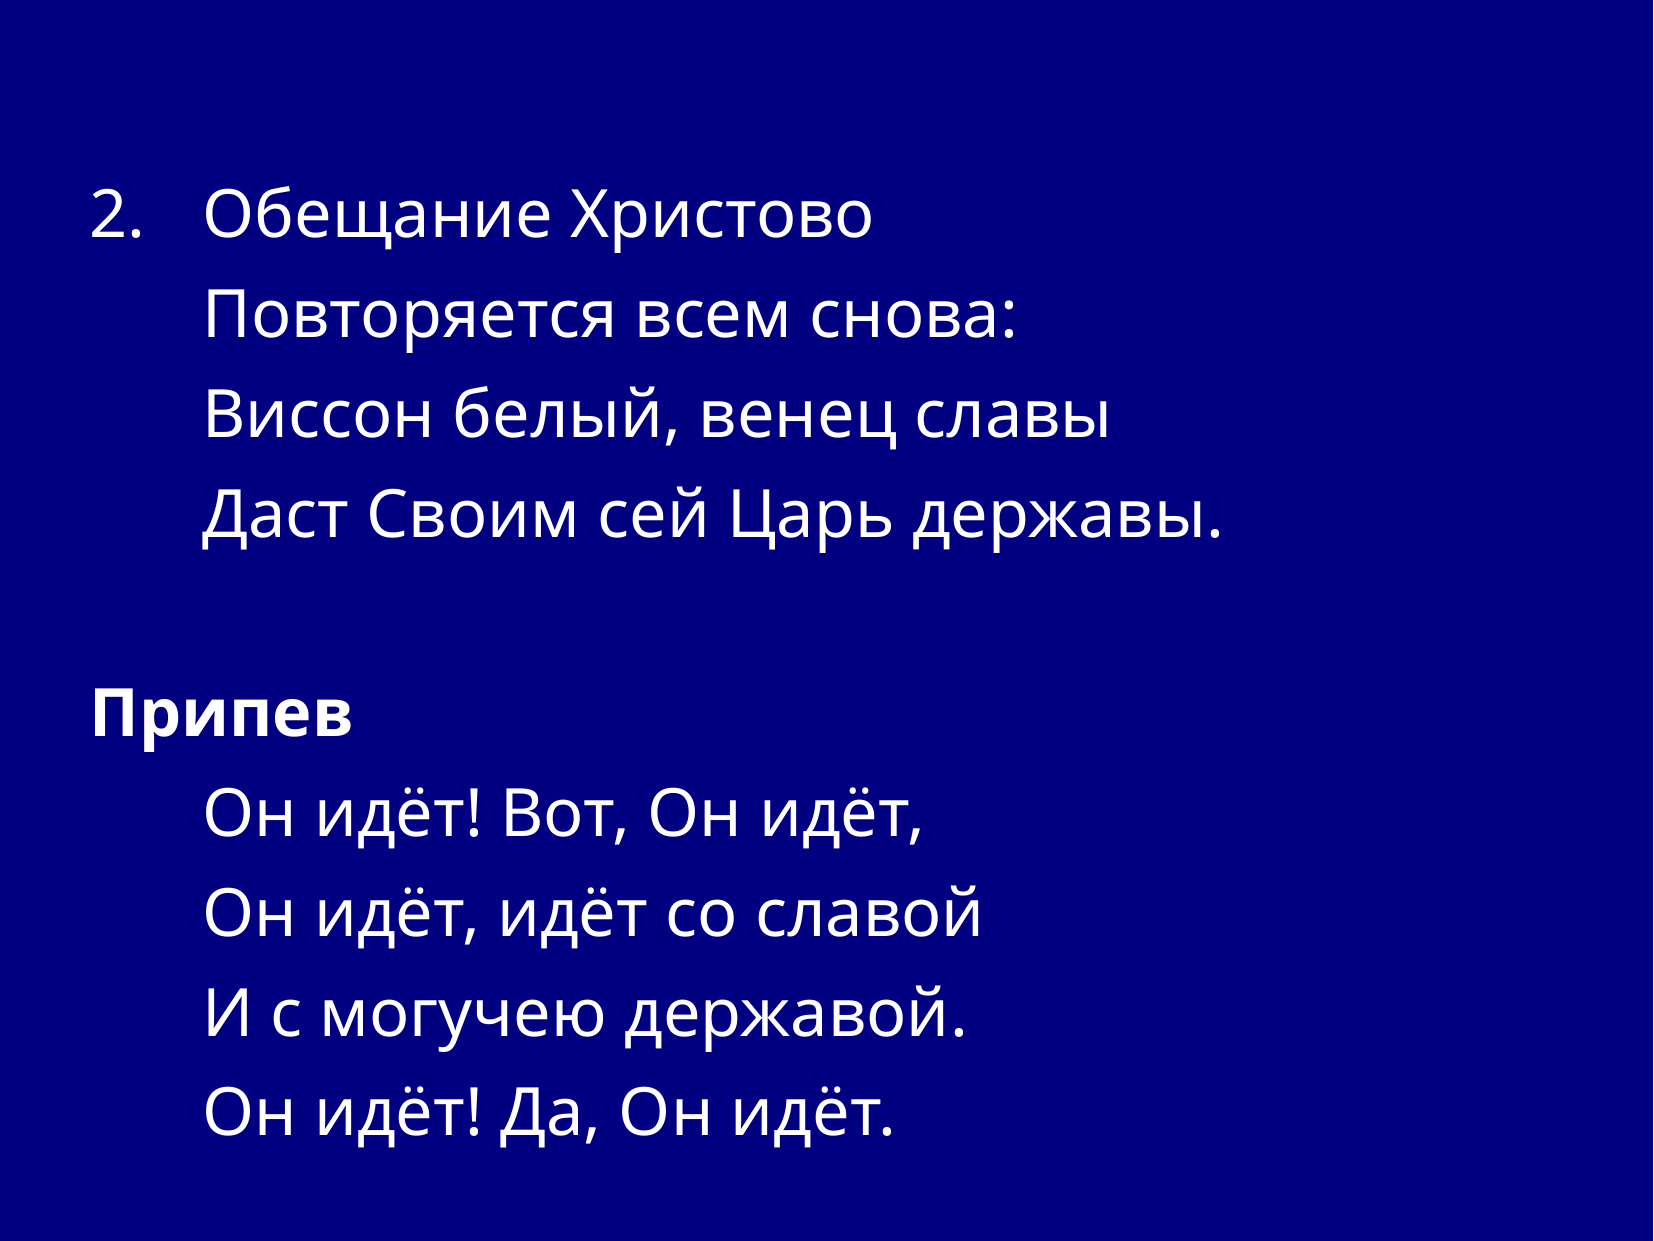

2.	Обещание Христово
	Повторяется всем снова:
	Виссон белый, венец славы
	Даст Своим сей Царь державы.
Припев
	Он идёт! Вот, Он идёт,
	Он идёт, идёт со славой
	И с могучею державой.
	Он идёт! Да, Он идёт.